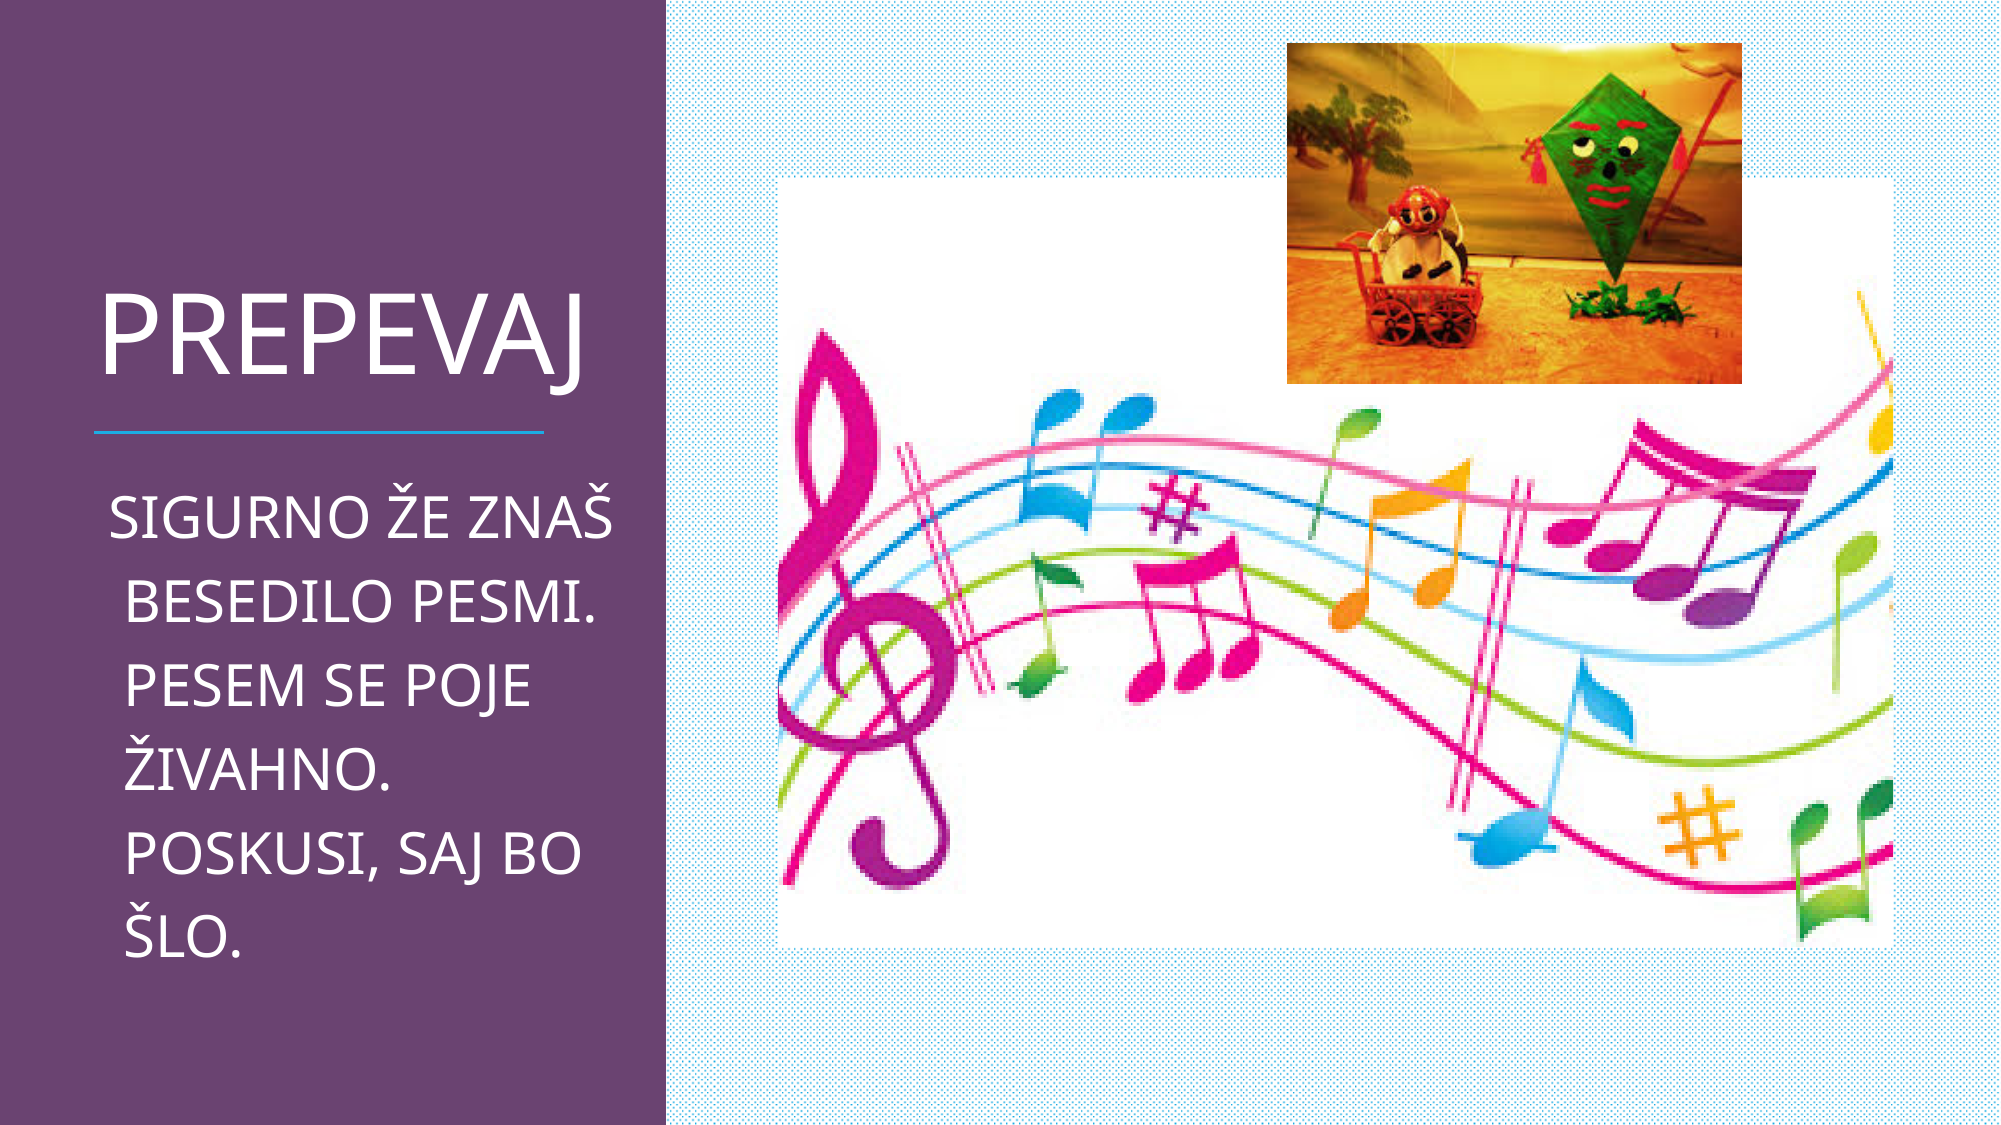

# PREPEVAJ
SIGURNO ŽE ZNAŠ BESEDILO PESMI. PESEM SE POJE ŽIVAHNO. POSKUSI, SAJ BO ŠLO.